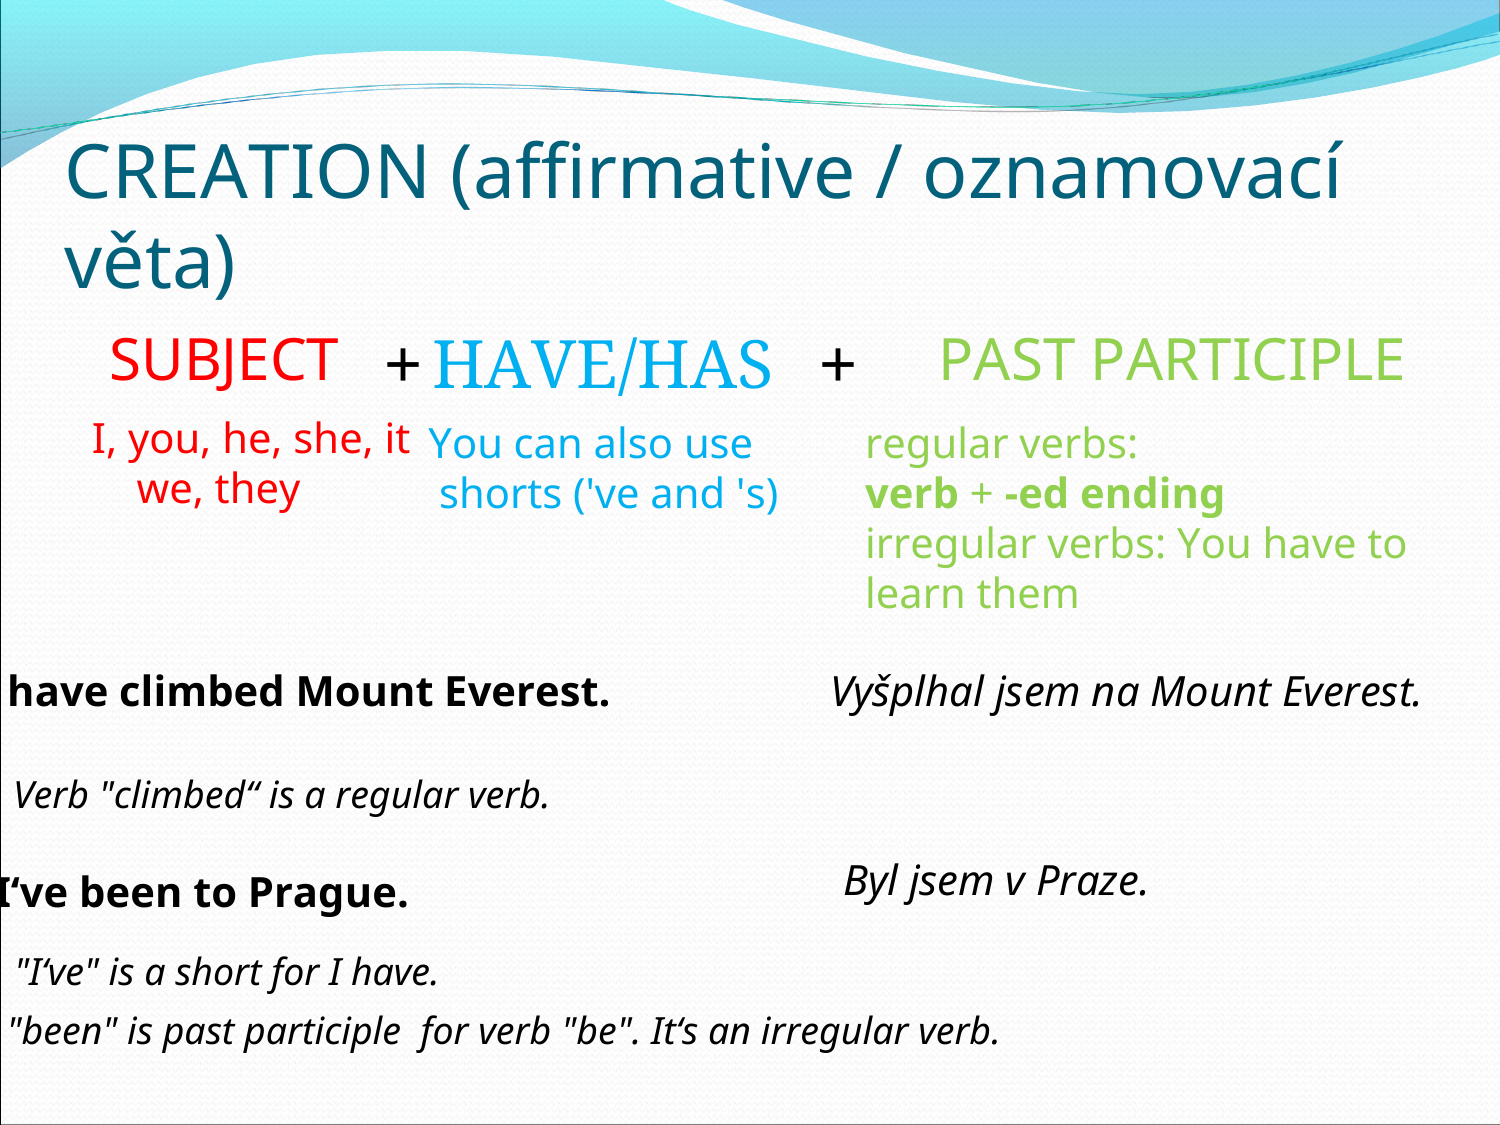

# CREATION (affirmative / oznamovací věta)
 + +
I, you, he, she, it
we, they
SUBJECT
HAVE/HAS
PAST PARTICIPLE
You can also use
 shorts ('ve and 's)
regular verbs:
verb + -ed ending
irregular verbs: You have to learn them
I have climbed Mount Everest.
Vyšplhal jsem na Mount Everest.
Verb "climbed“ is a regular verb.
Byl jsem v Praze.
I‘ve been to Prague.
"I‘ve" is a short for I have.
"been" is past participle for verb "be". It‘s an irregular verb.